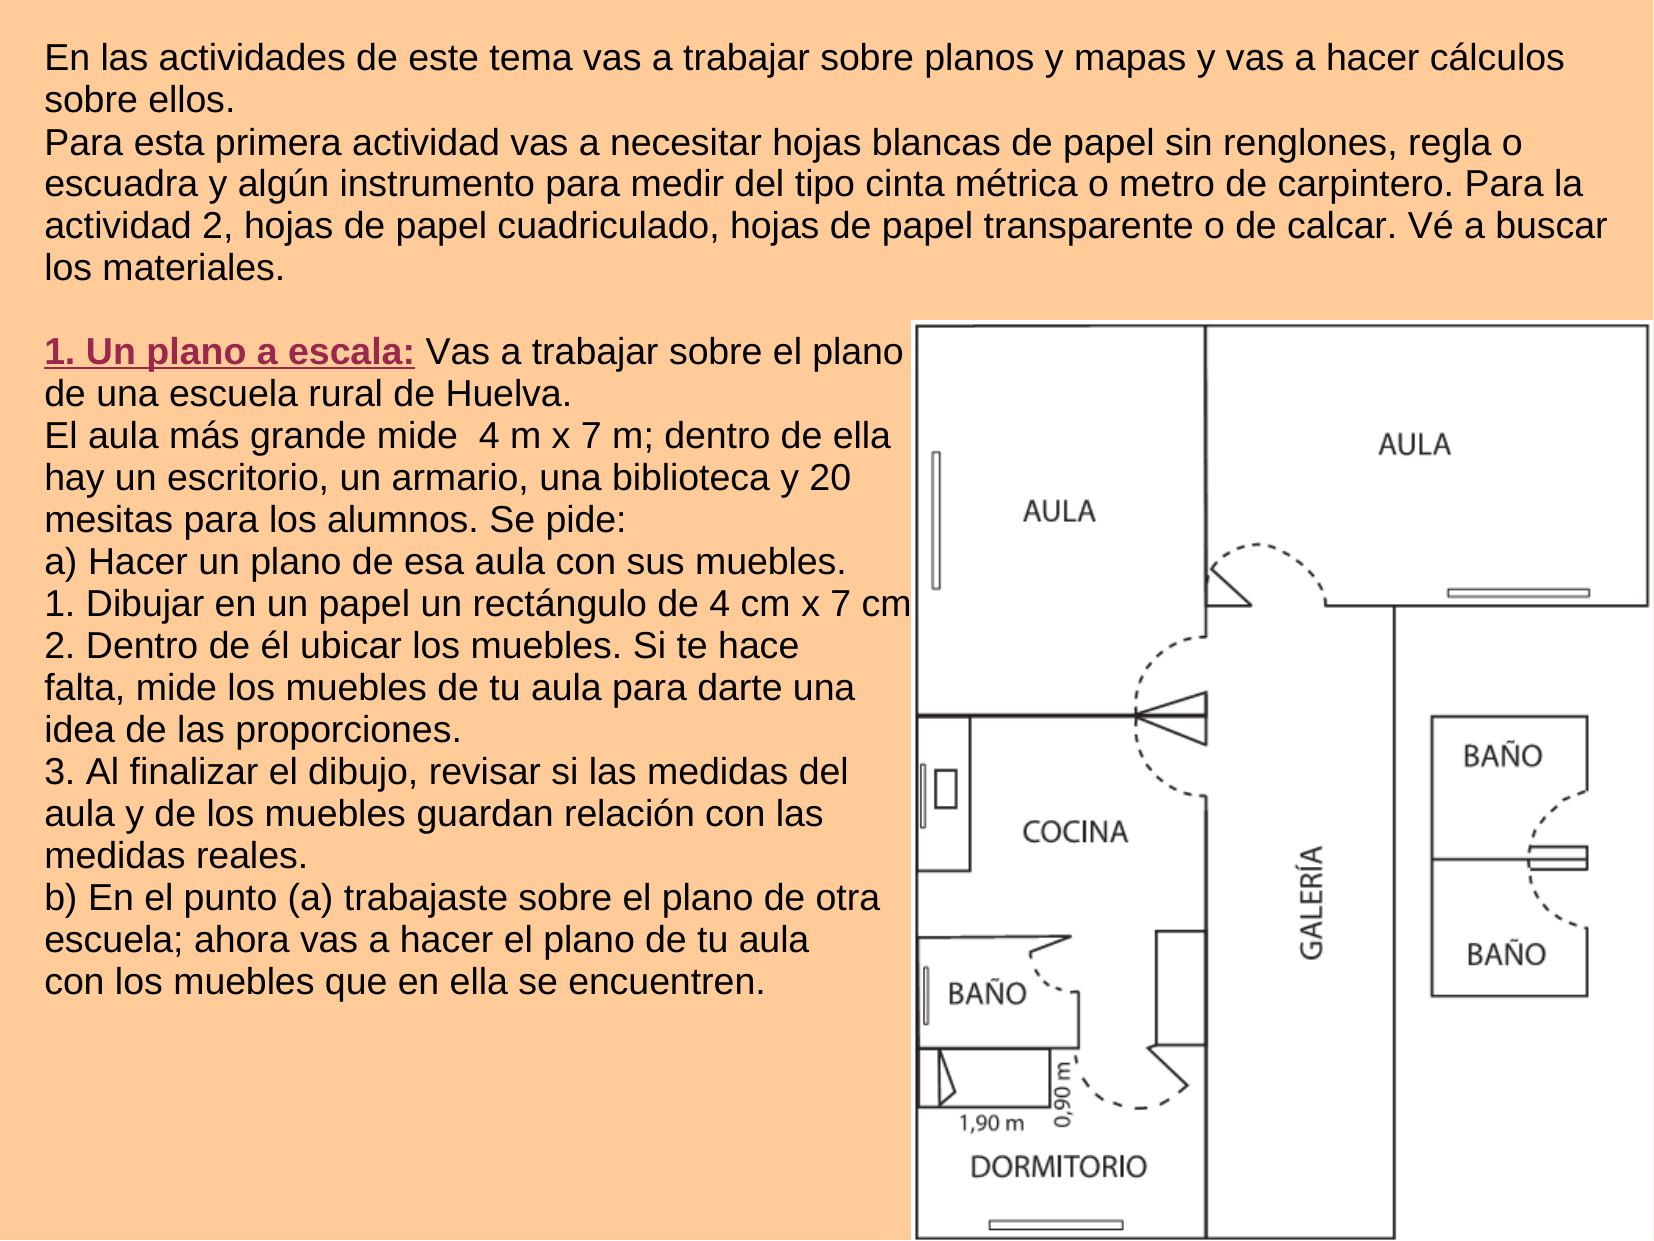

En las actividades de este tema vas a trabajar sobre planos y mapas y vas a hacer cálculos sobre ellos.
Para esta primera actividad vas a necesitar hojas blancas de papel sin renglones, regla o escuadra y algún instrumento para medir del tipo cinta métrica o metro de carpintero. Para la actividad 2, hojas de papel cuadriculado, hojas de papel transparente o de calcar. Vé a buscar los materiales.
1. Un plano a escala: Vas a trabajar sobre el plano
de una escuela rural de Huelva.
El aula más grande mide 4 m x 7 m; dentro de ella
hay un escritorio, un armario, una biblioteca y 20
mesitas para los alumnos. Se pide:
a) Hacer un plano de esa aula con sus muebles.
1. Dibujar en un papel un rectángulo de 4 cm x 7 cm.
2. Dentro de él ubicar los muebles. Si te hace
falta, mide los muebles de tu aula para darte una
idea de las proporciones.
3. Al finalizar el dibujo, revisar si las medidas del
aula y de los muebles guardan relación con las
medidas reales.
b) En el punto (a) trabajaste sobre el plano de otra
escuela; ahora vas a hacer el plano de tu aula
con los muebles que en ella se encuentren.